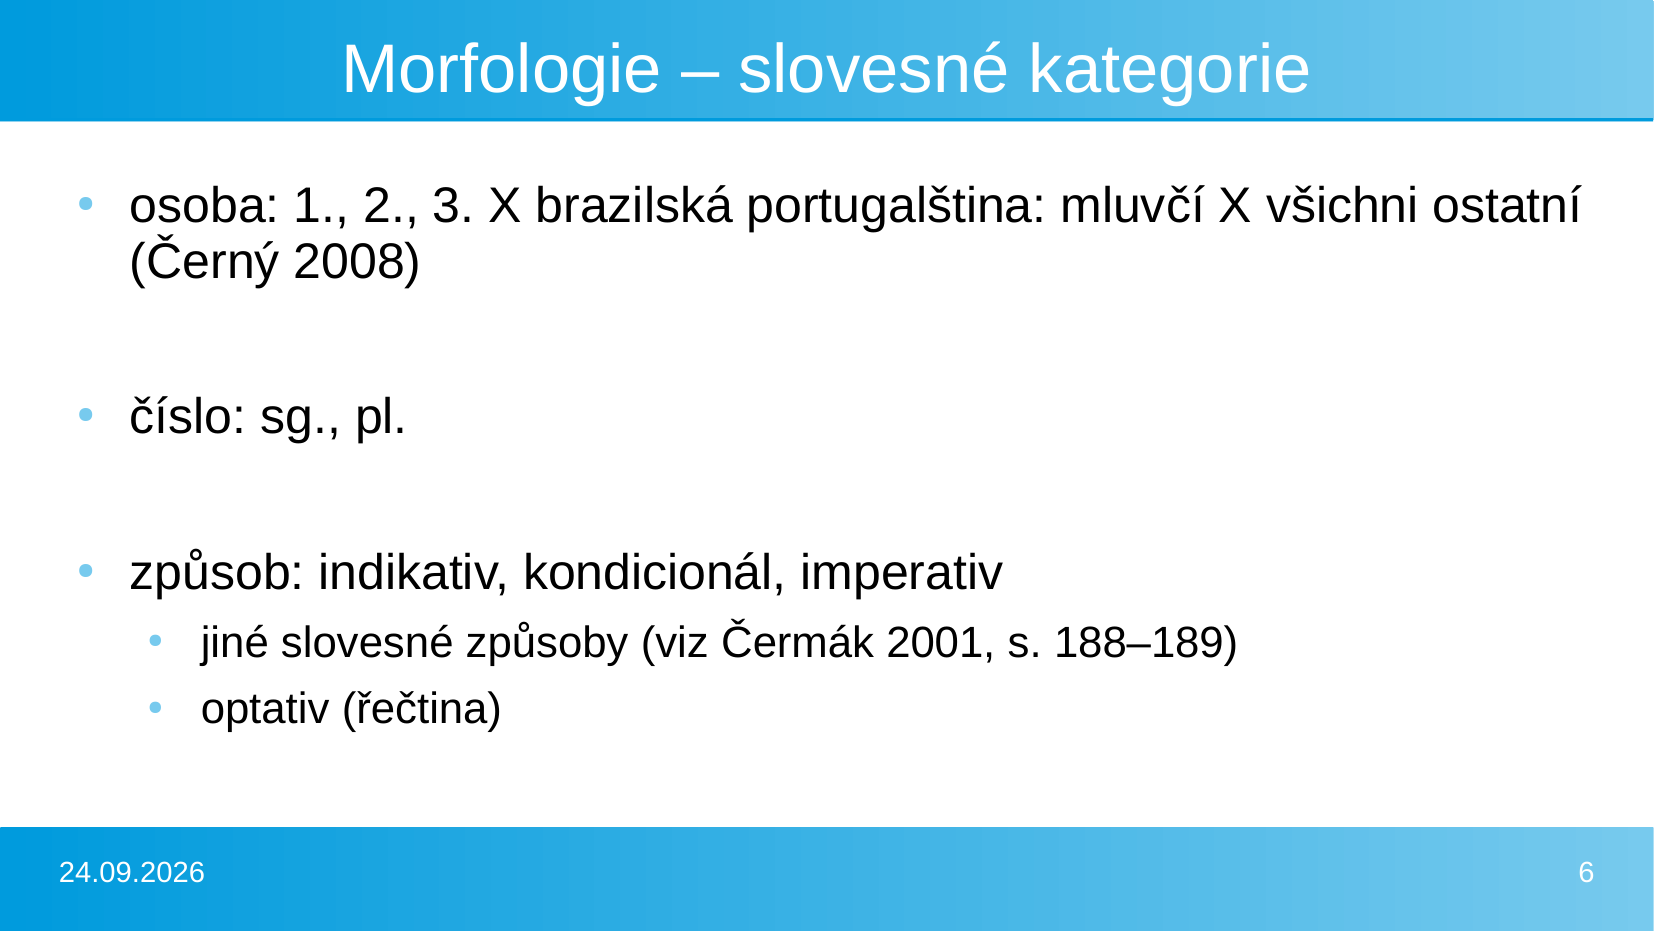

# Morfologie – slovesné kategorie
osoba: 1., 2., 3. X brazilská portugalština: mluvčí X všichni ostatní (Černý 2008)
číslo: sg., pl.
způsob: indikativ, kondicionál, imperativ
jiné slovesné způsoby (viz Čermák 2001, s. 188–189)
optativ (řečtina)
6